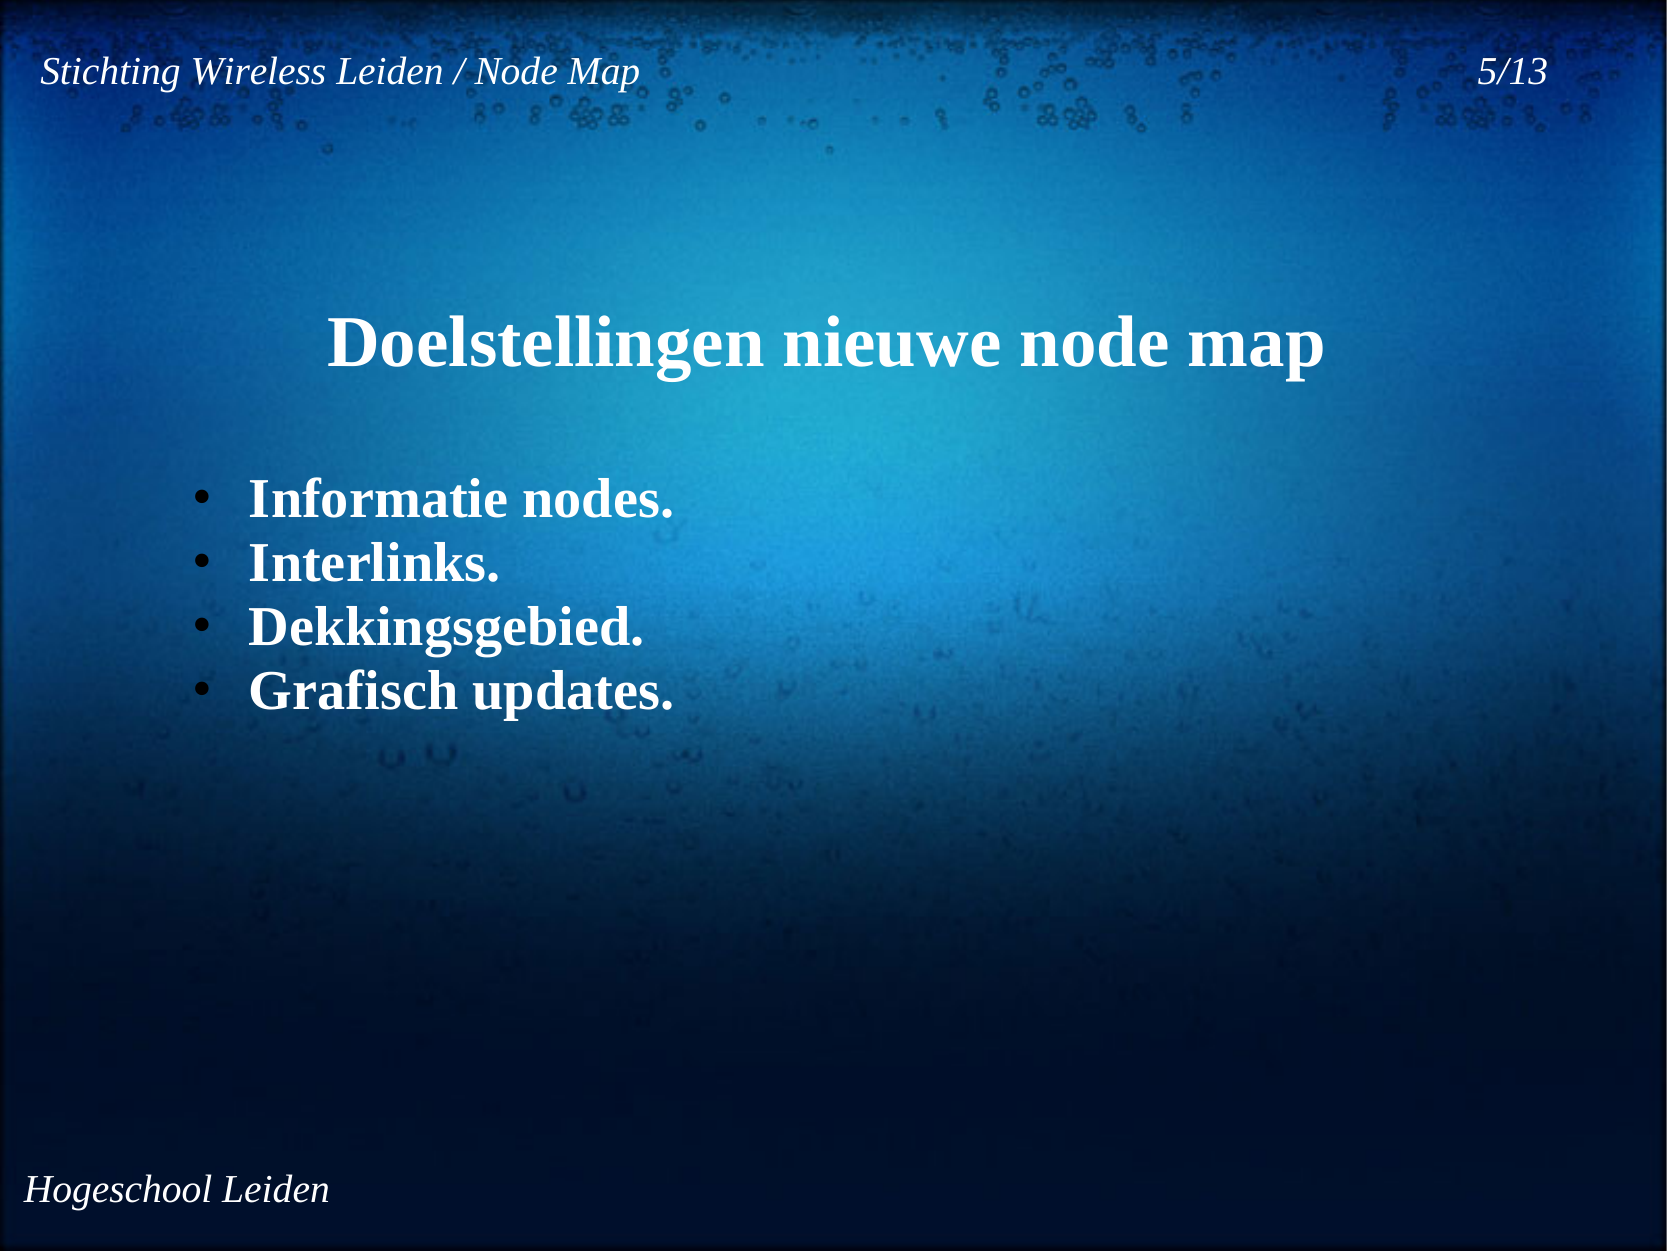

# Stichting Wireless Leiden / Node Map                                                                                    5/13
Doelstellingen nieuwe node map
Informatie nodes.
Interlinks.
Dekkingsgebied.
Grafisch updates.
Hogeschool Leiden